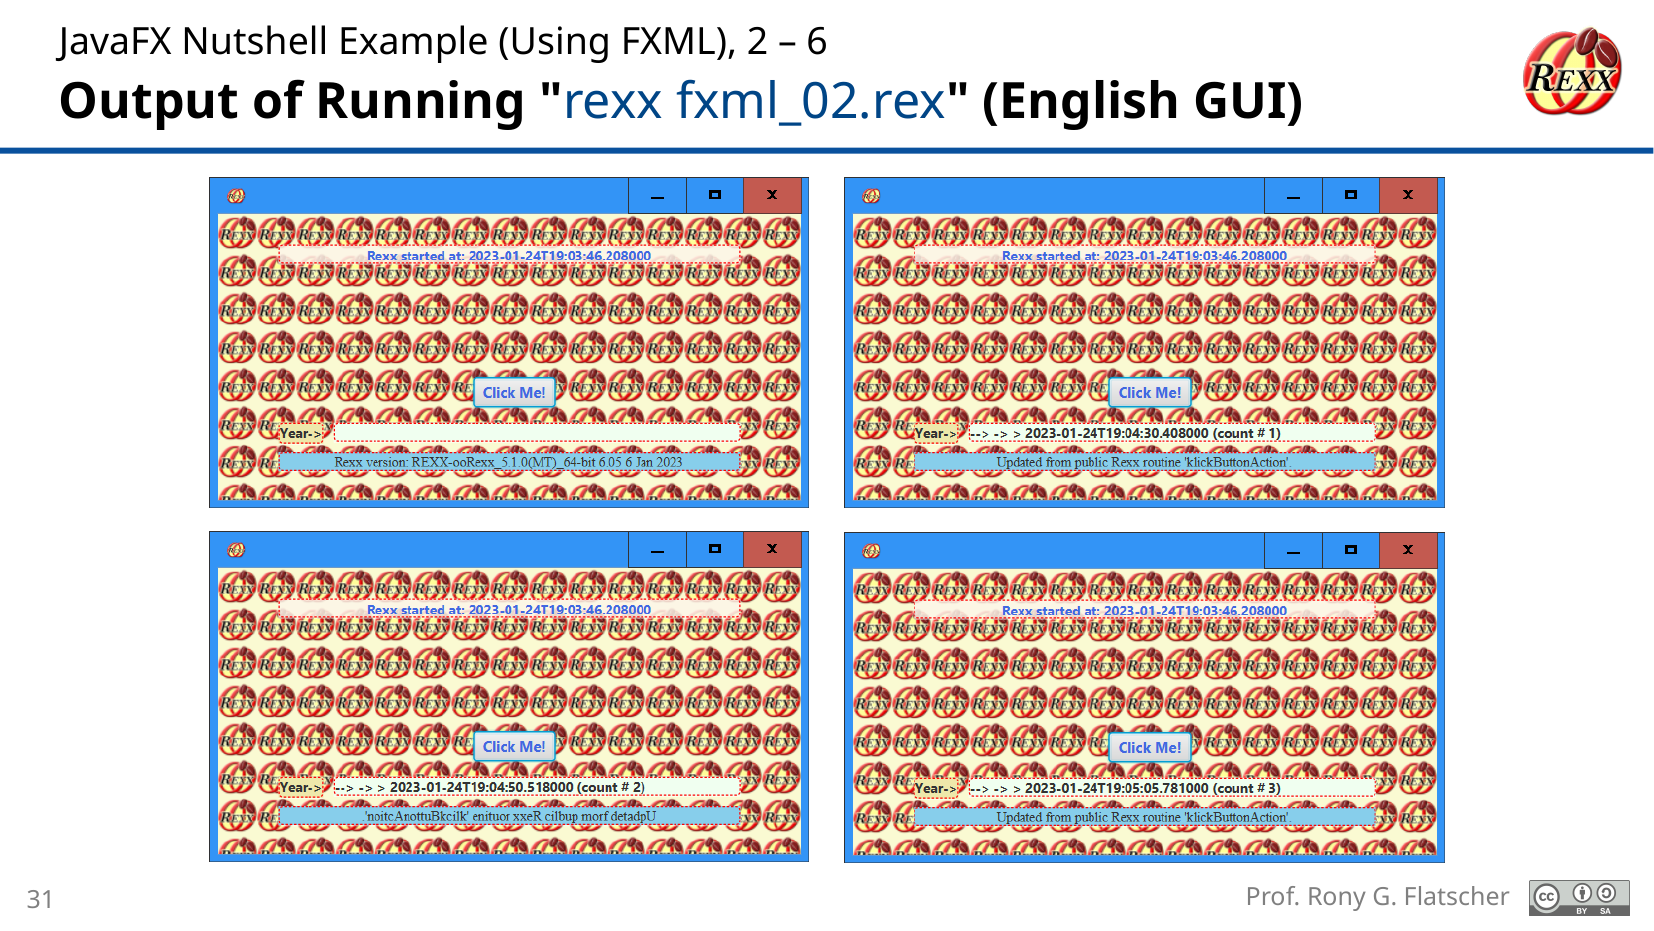

# JavaFX Nutshell Example (Using FXML), 2 – 6 Output of Running "rexx fxml_02.rex" (English GUI)